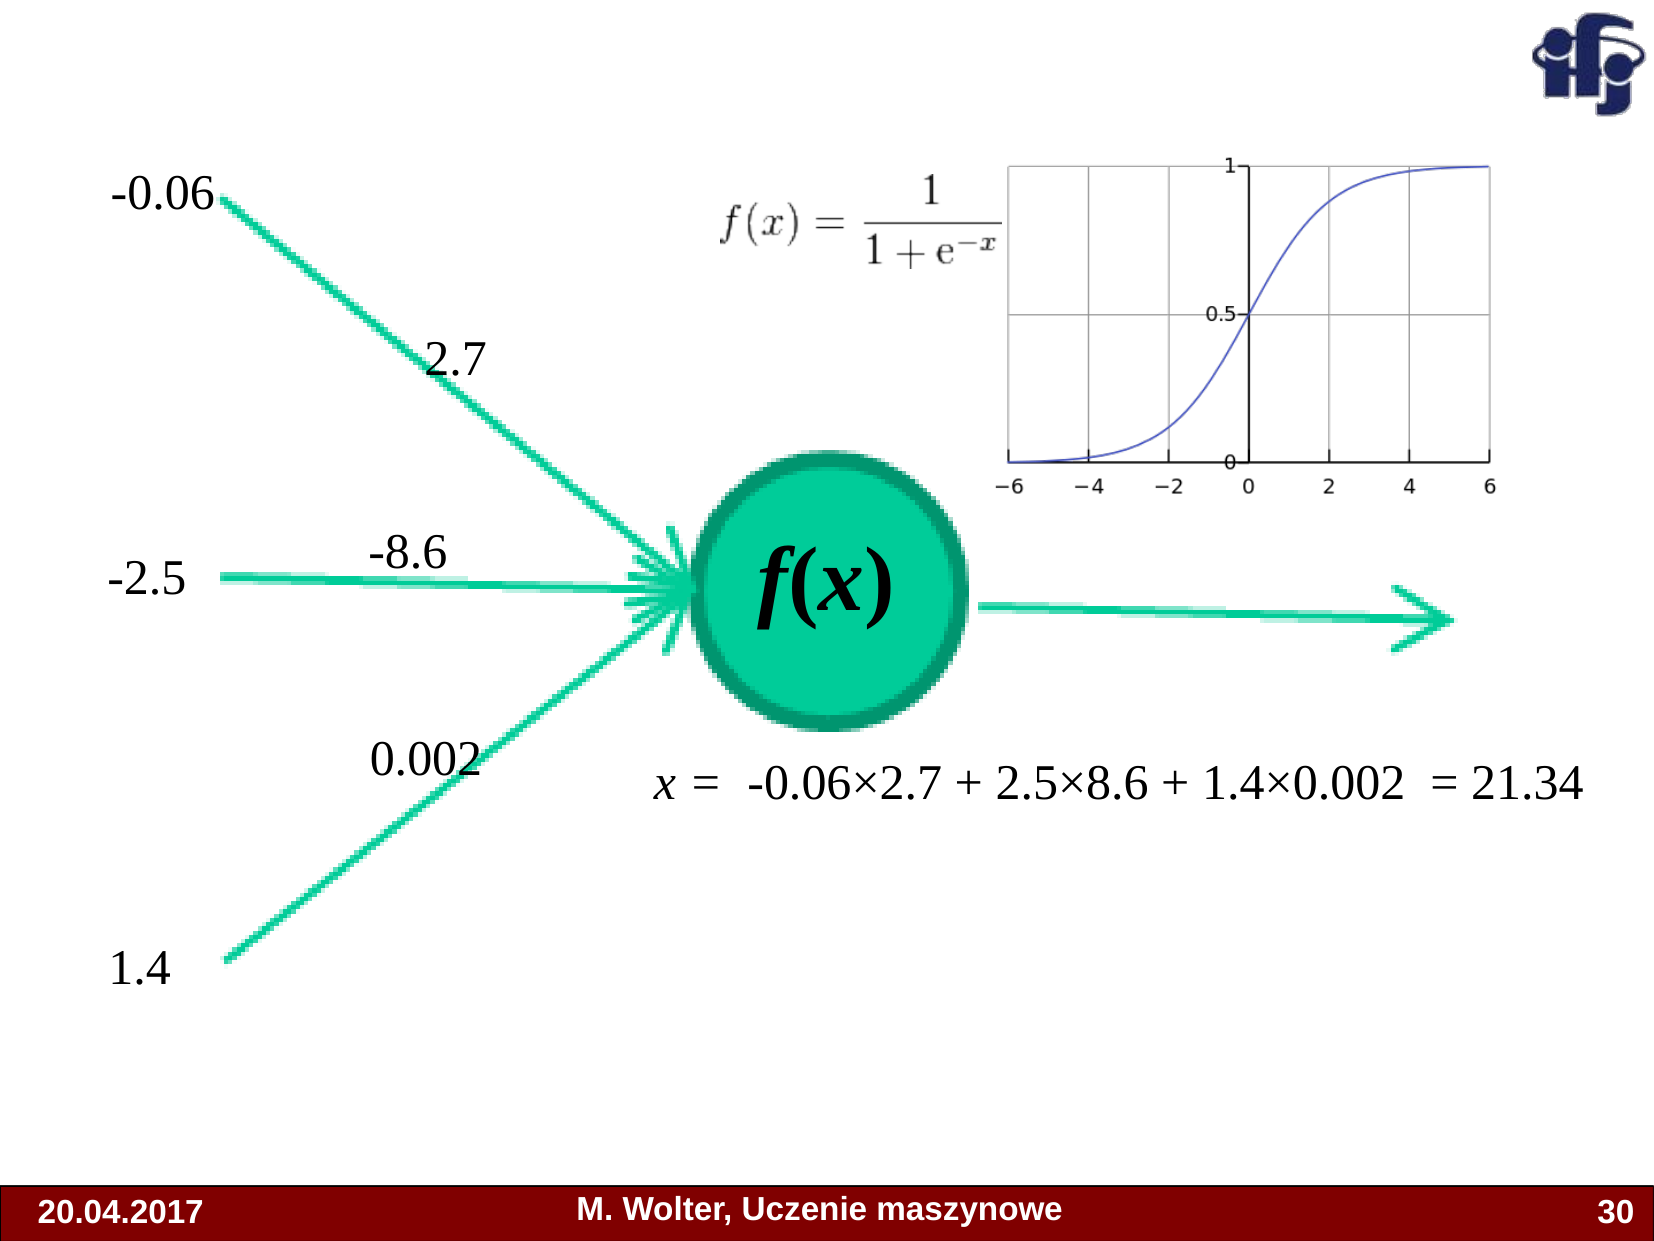

-0.06
2.7
-8.6
f(x)
-2.5
0.002
x = -0.06×2.7 + 2.5×8.6 + 1.4×0.002 = 21.34
1.4